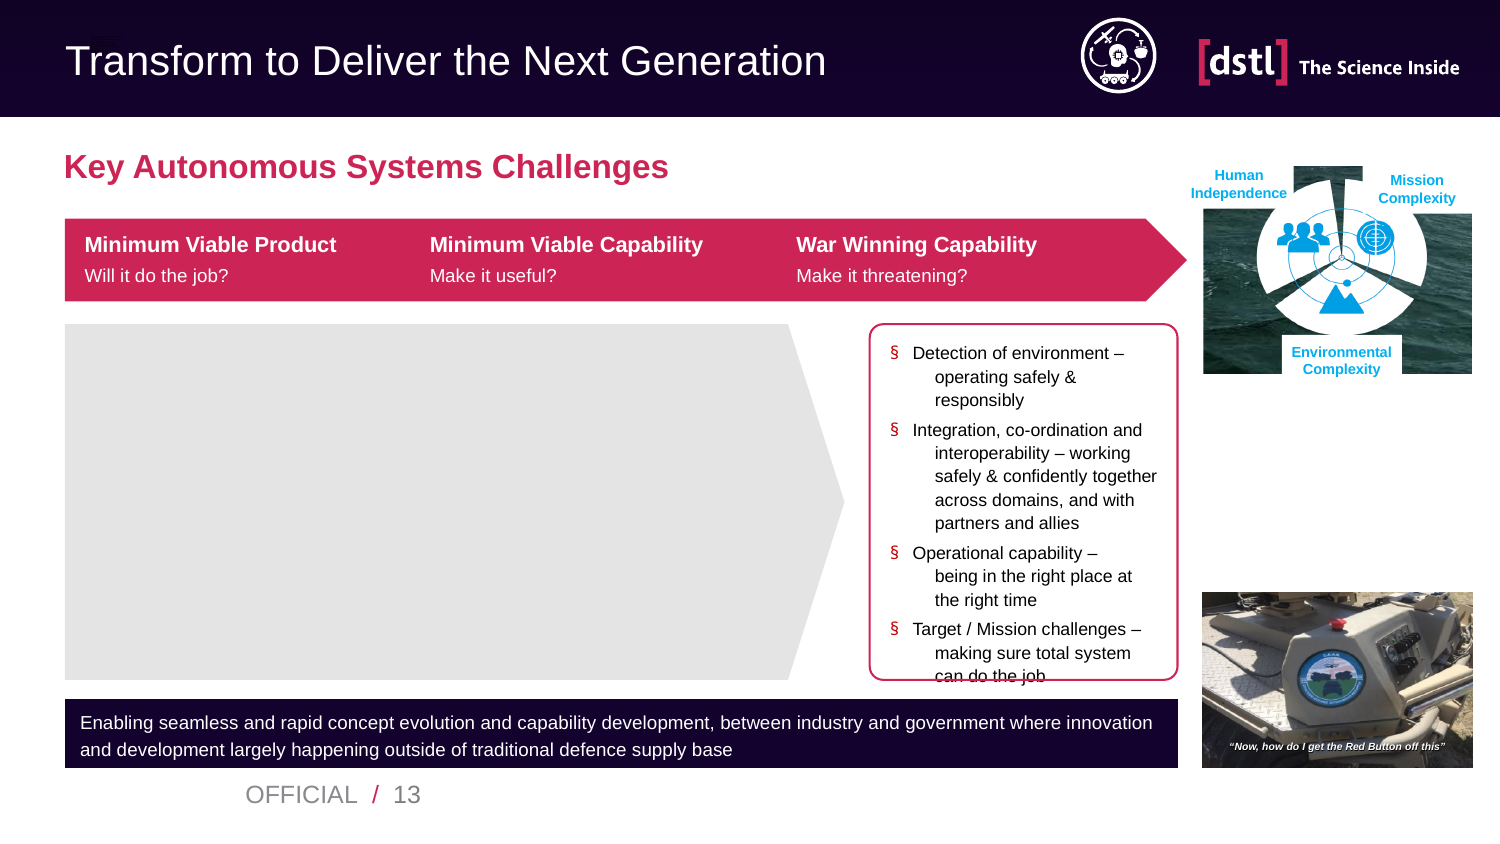

Transform to Deliver the Next Generation
# Tools, processes and facilities for Verification & Validation, Test & Evaluation for medium-high levels of trusted autonomy
Supporting threat understanding, mitigation and counter-AI/AS approaches,
tools and capabilities
Robust machine sense-making, perception and reasoning
Ethical, safe and effective human-machine systems teaming
High levels of trusted autonomy for long-duration and evolving missions
without assured communications
Concepts of operation, training, tactics and procedures (TTPs), and
regulatory approaches for robust autonomy at scale in complex and
contested environments
Key Autonomous Systems Challenges
Human Independence
Mission Complexity
Environmental Complexity
Minimum Viable Product
Will it do the job?
Minimum Viable Capability
Make it useful?
War Winning Capability
Make it threatening?
Detection of environment – operating safely & responsibly
Integration, co-ordination and interoperability – working safely & confidently together across domains, and with partners and allies
Operational capability –
being in the right place at
the right time
Target / Mission challenges – making sure total system
can do the job
“Now, how do I get the Red Button off this”
Enabling seamless and rapid concept evolution and capability development, between industry and government where innovation and development largely happening outside of traditional defence supply base
OFFICIAL /